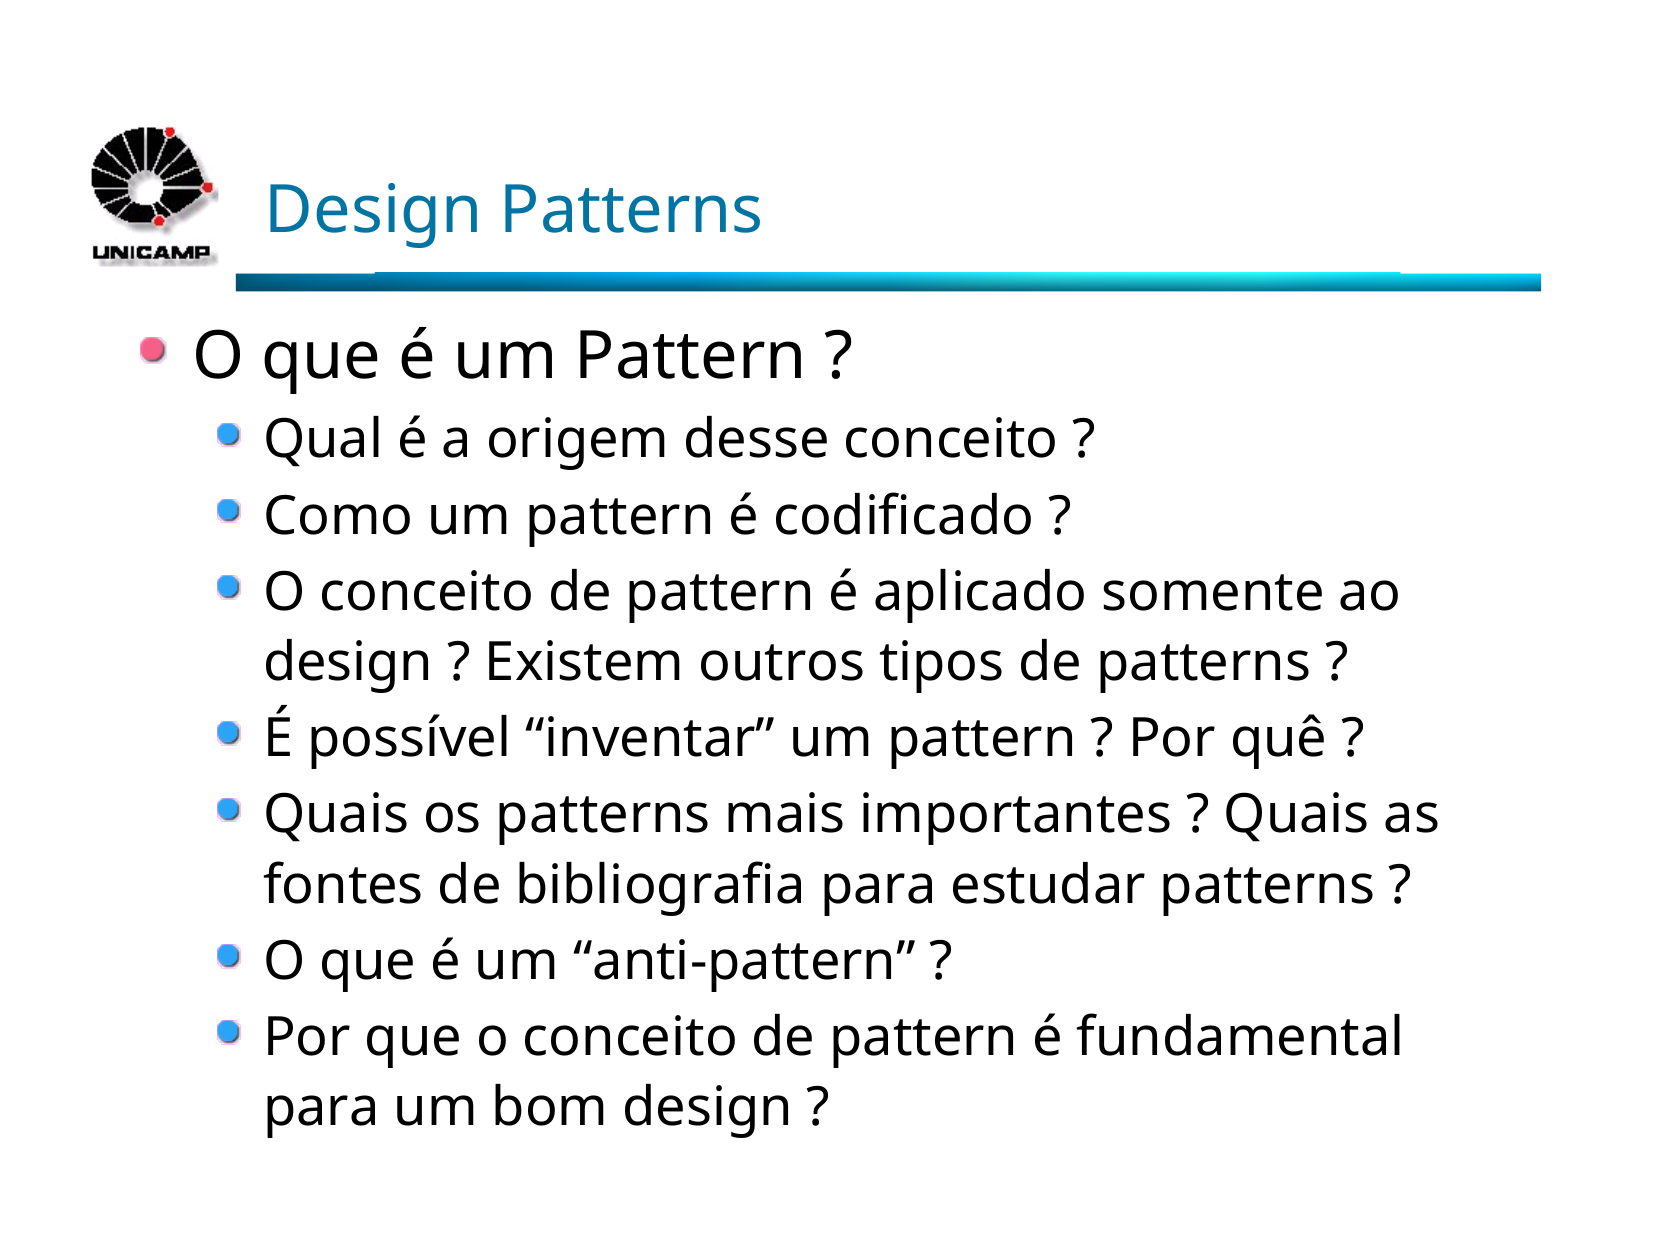

# Design Patterns
O que é um Pattern ?
Qual é a origem desse conceito ?
Como um pattern é codificado ?
O conceito de pattern é aplicado somente ao design ? Existem outros tipos de patterns ?
É possível “inventar” um pattern ? Por quê ?
Quais os patterns mais importantes ? Quais as fontes de bibliografia para estudar patterns ?
O que é um “anti-pattern” ?
Por que o conceito de pattern é fundamental para um bom design ?